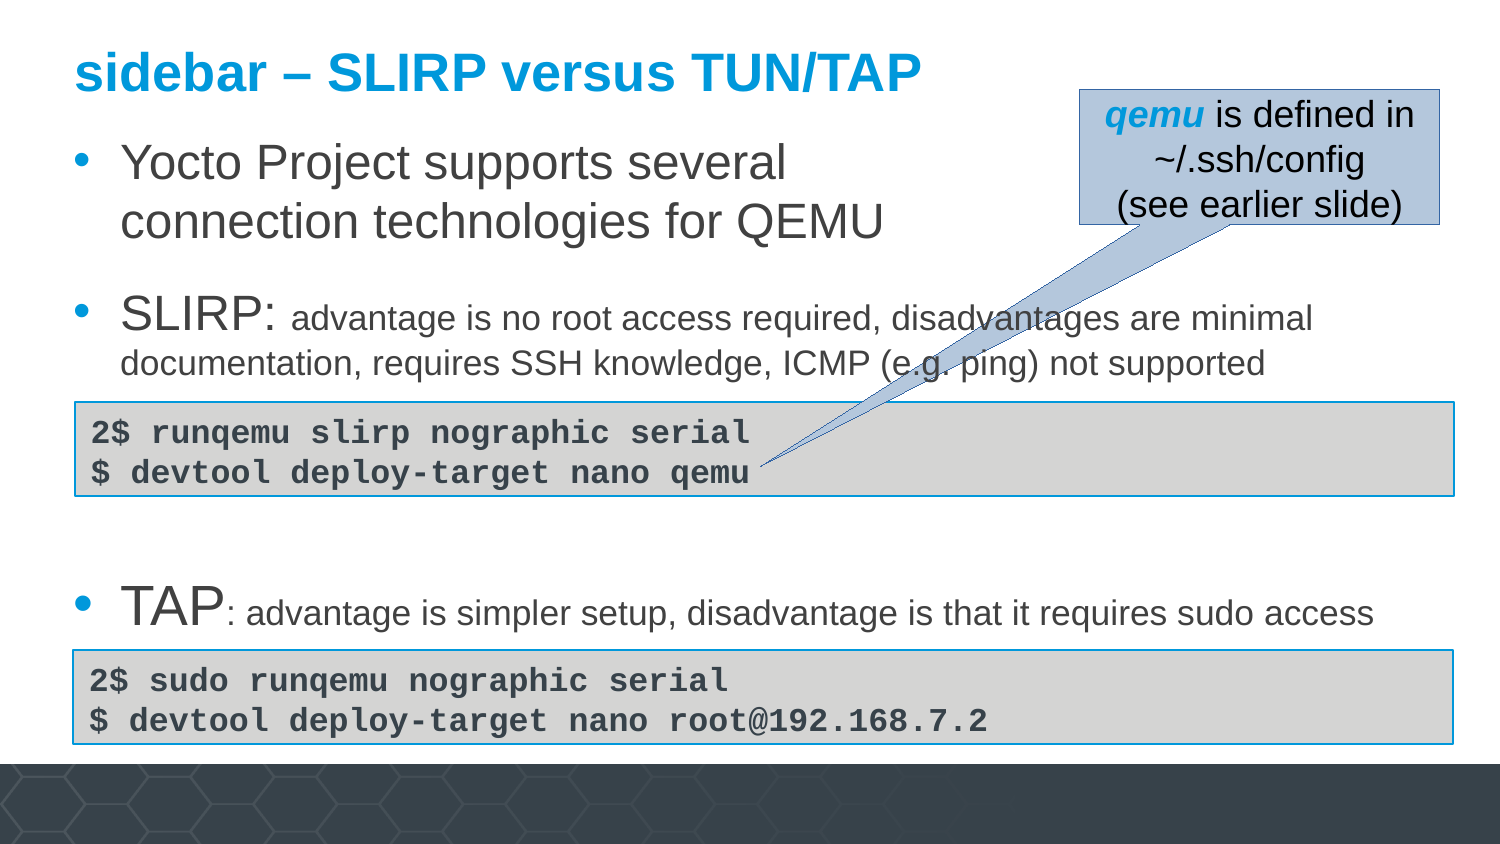

sidebar – SLIRP versus TUN/TAP
qemu is defined in
~/.ssh/config
(see earlier slide)
Yocto Project supports several
connection technologies for QEMU
SLIRP: advantage is no root access required, disadvantages are minimal documentation, requires SSH knowledge, ICMP (e.g. ping) not supported
TAP: advantage is simpler setup, disadvantage is that it requires sudo access
2$ runqemu slirp nographic serial
$ devtool deploy-target nano qemu
2$ sudo runqemu nographic serial
$ devtool deploy-target nano root@192.168.7.2